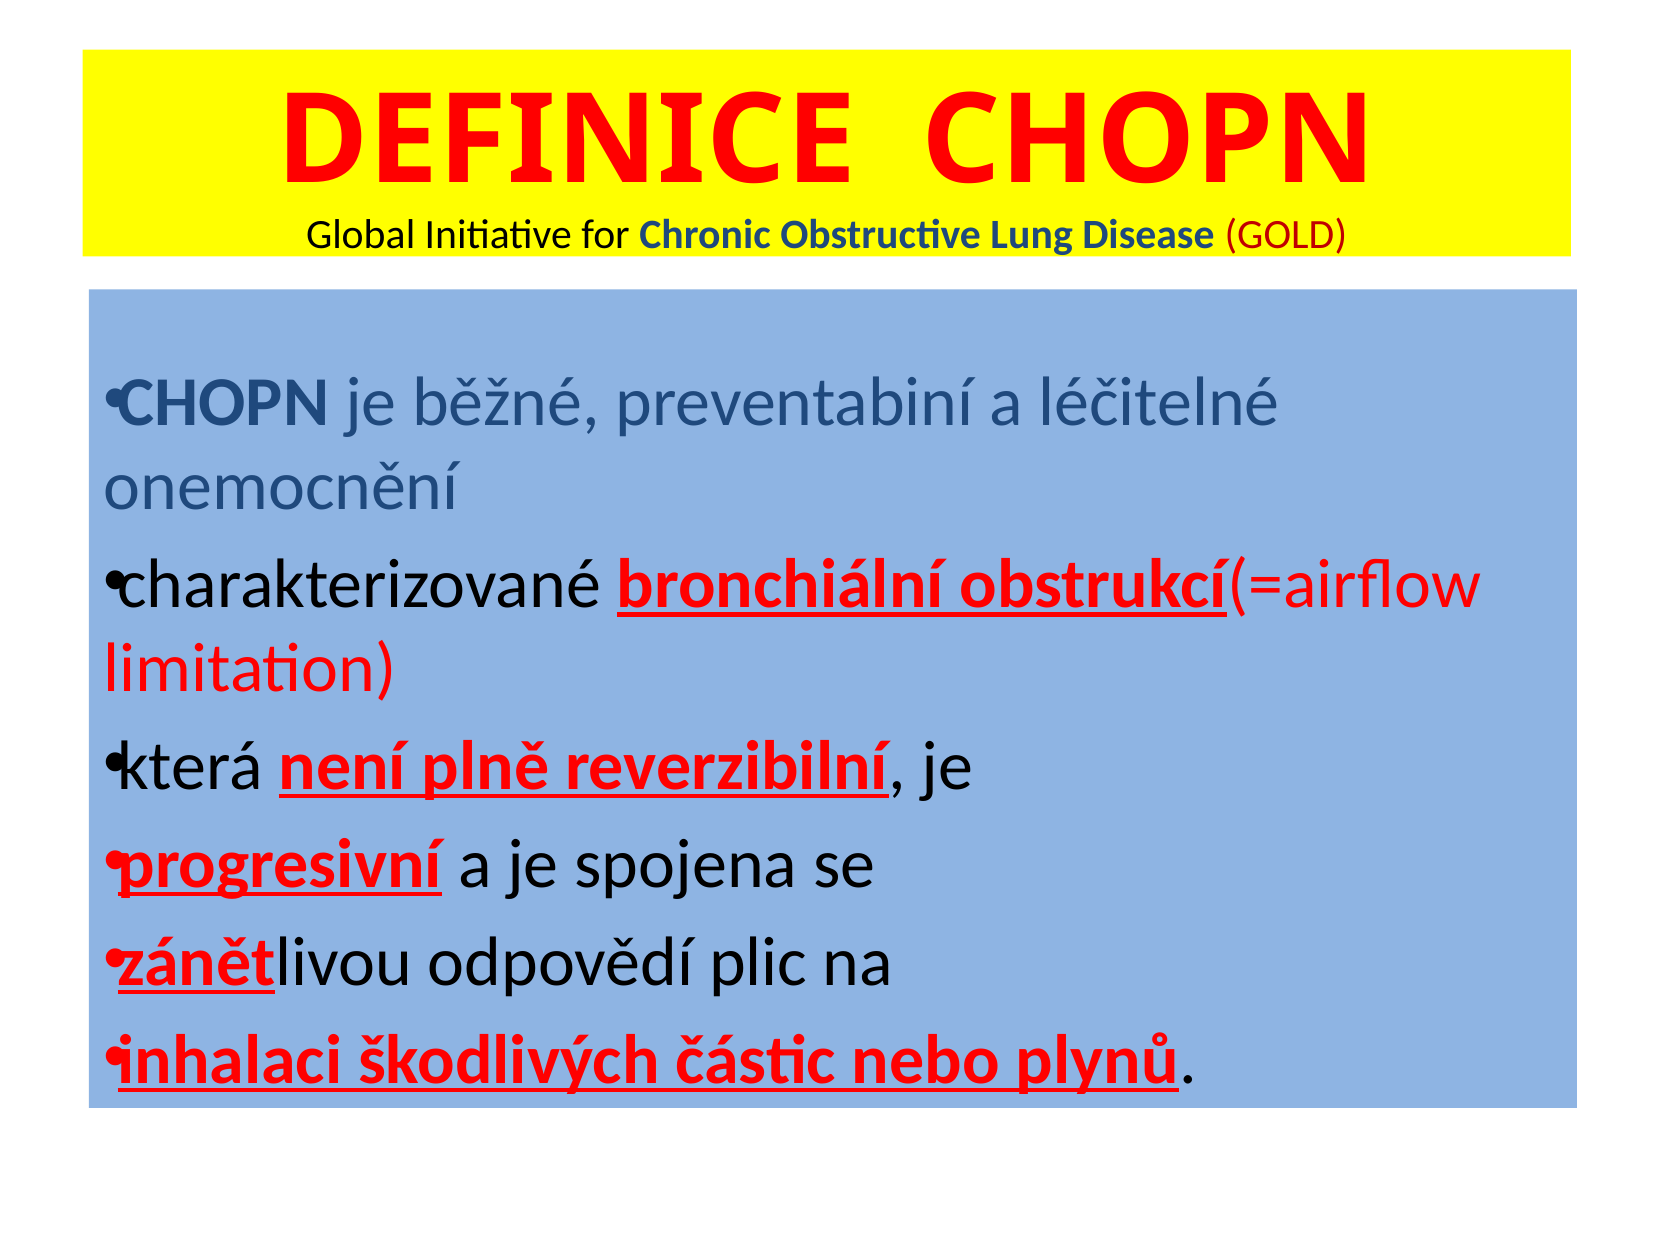

# DEFINICE CHOPN Global Initiative for Chronic Obstructive Lung Disease (GOLD)
CHOPN je běžné, preventabiní a léčitelné onemocnění
charakterizované bronchiální obstrukcí(=airflow limitation)
která není plně reverzibilní, je
progresivní a je spojena se
zánětlivou odpovědí plic na
inhalaci škodlivých částic nebo plynů.